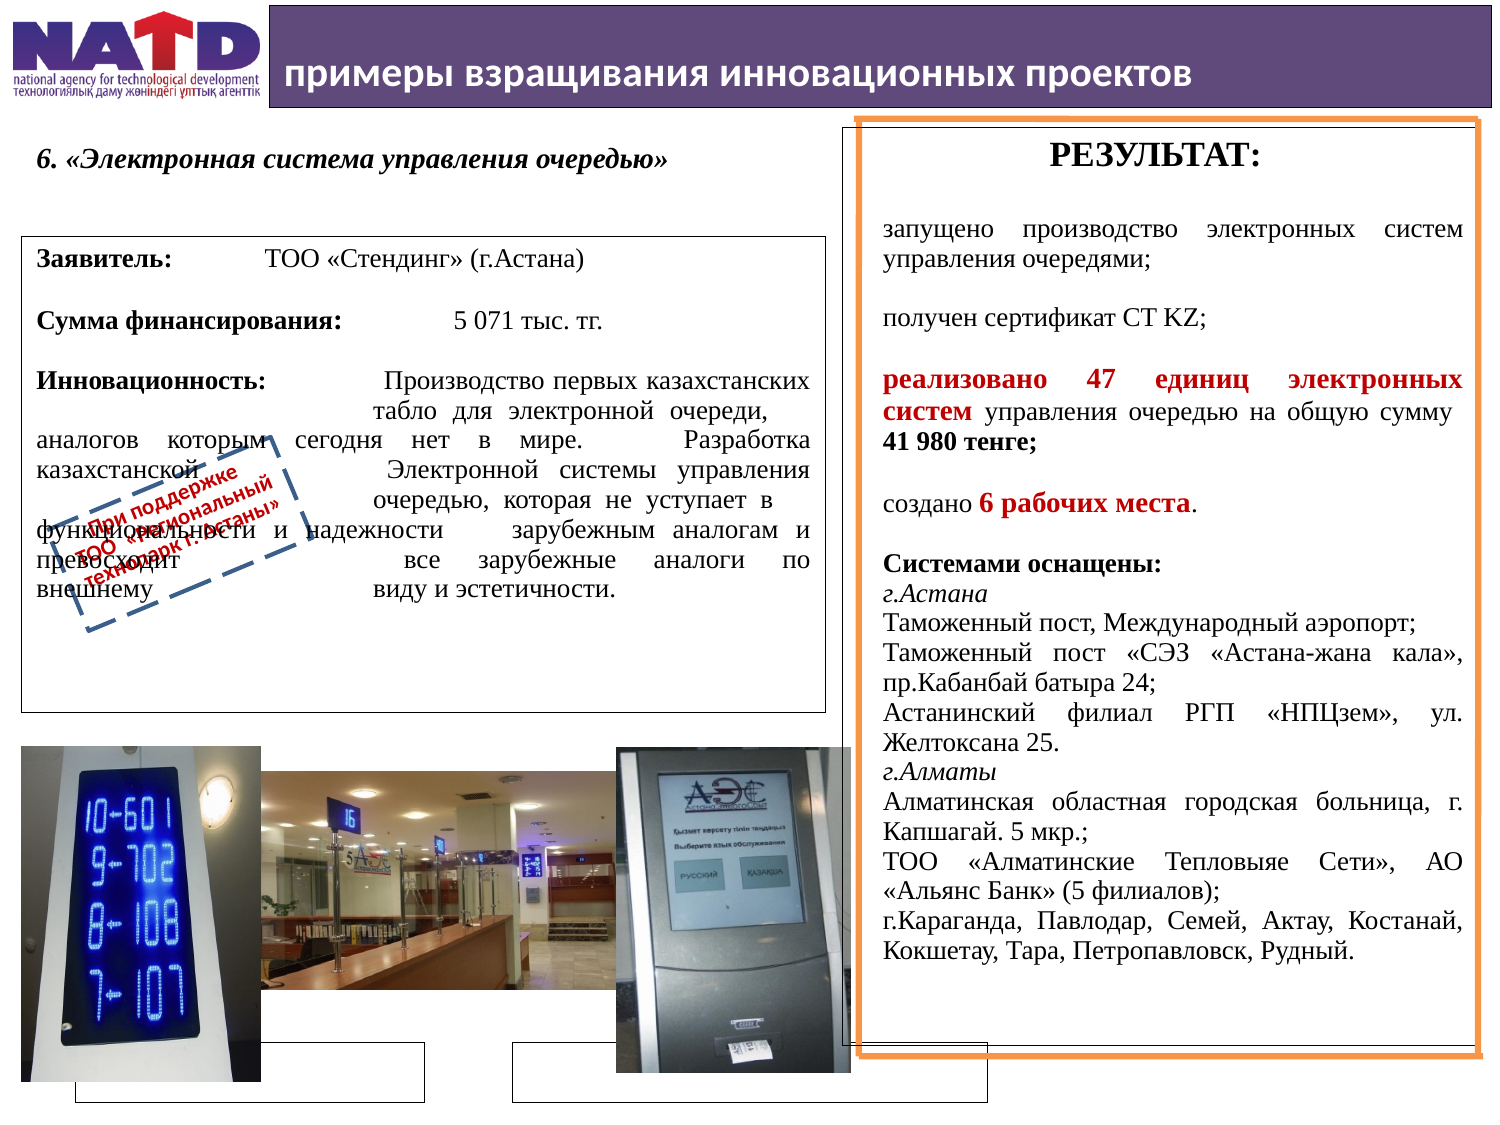

примеры взращивания инновационных проектов
РЕЗУЛЬТАТ:
запущено производство электронных систем управления очередями;
получен сертификат CT KZ;
реализовано 47 единиц электронных систем управления очередью на общую сумму 41 980 тенге;
создано 6 рабочих места.
Системами оснащены:
г.Астана
Таможенный пост, Международный аэропорт;
Таможенный пост «СЭЗ «Астана-жана кала», пр.Кабанбай батыра 24;
Астанинский филиал РГП «НПЦзем», ул. Желтоксана 25.
г.Алматы
Алматинская областная городская больница, г. Капшагай. 5 мкр.;
ТОО «Алматинские Тепловыяе Сети», АО «Альянс Банк» (5 филиалов);
г.Караганда, Павлодар, Семей, Актау, Костанай, Кокшетау, Тара, Петропавловск, Рудный.
6. «Электронная система управления очередью»
Заявитель: 		 ТОО «Стендинг» (г.Астана)
Сумма финансирования: 	 5 071 тыс. тг.
Инновационность: 	 Производство первых казахстанских 	табло для электронной очереди, 	аналогов которым сегодня нет в мире. 	Разработка казахстанской 	Электронной системы управления 	очередью, которая не уступает в 	функциональности и надежности 	зарубежным аналогам и превосходит 	все зарубежные аналоги по внешнему 	виду и эстетичности.
При поддержке
ТОО «Региональный технопарк г. Астаны»